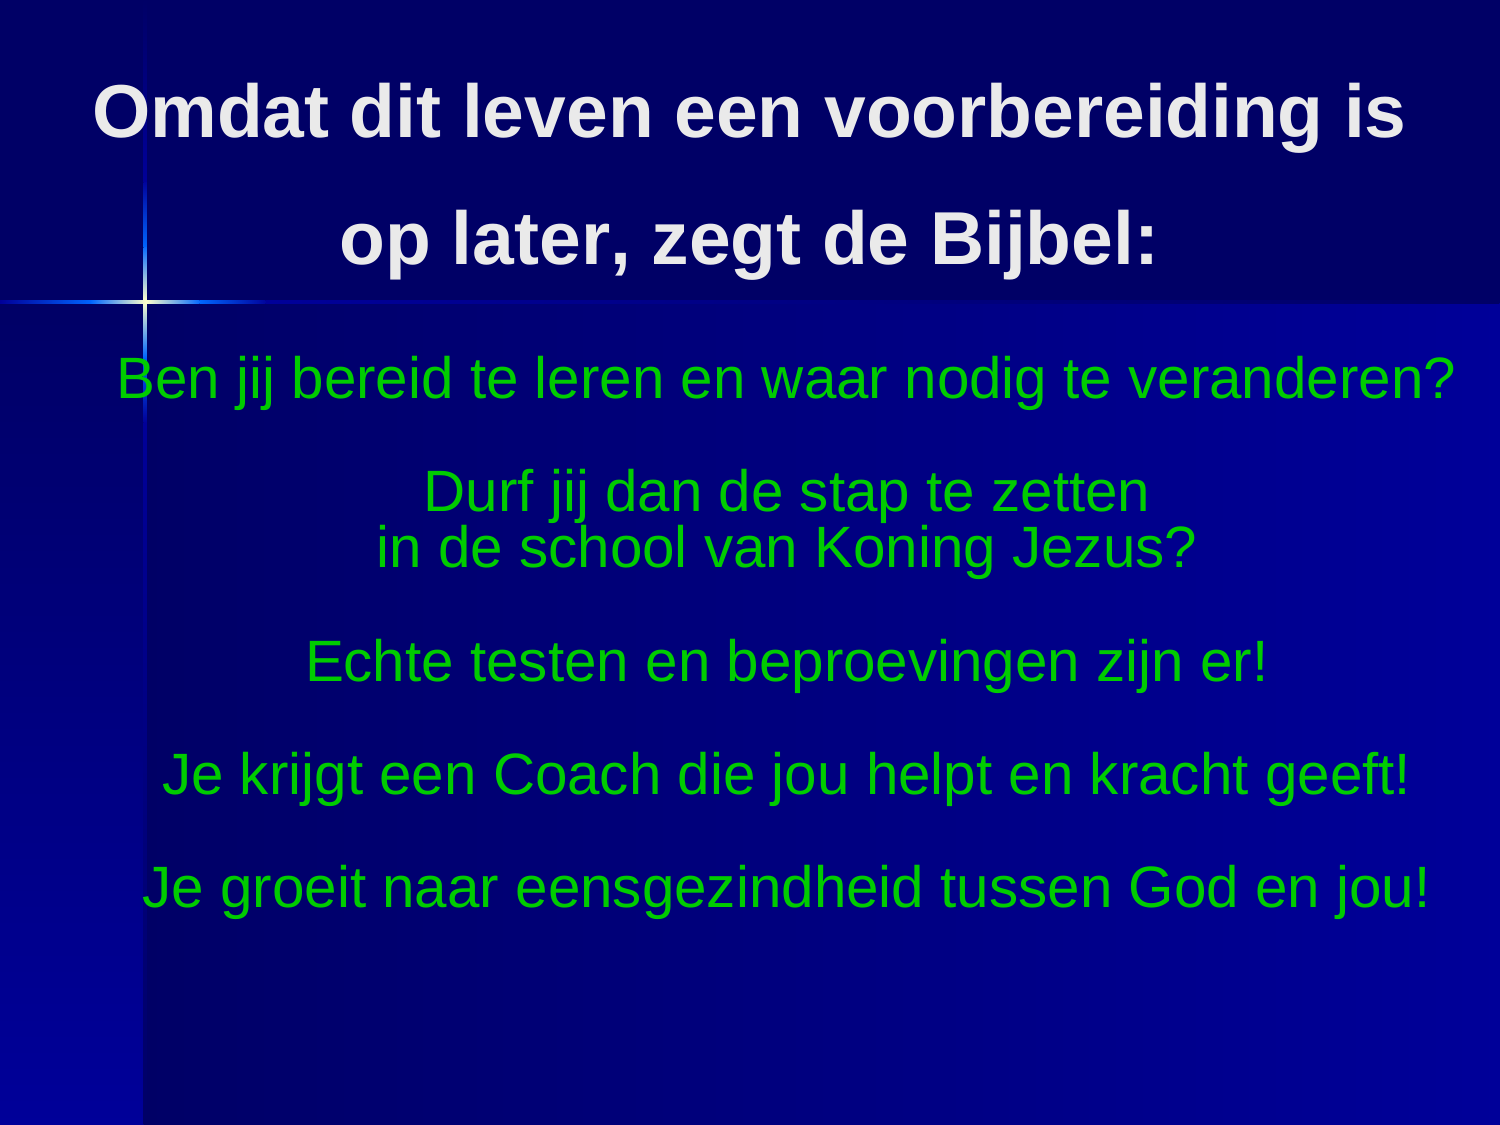

Omdat dit leven een voorbereiding is
op later, zegt de Bijbel:
Ben jij bereid te leren en waar nodig te veranderen?
Durf jij dan de stap te zetten
in de school van Koning Jezus?
Echte testen en beproevingen zijn er!
Je krijgt een Coach die jou helpt en kracht geeft!
Je groeit naar eensgezindheid tussen God en jou!